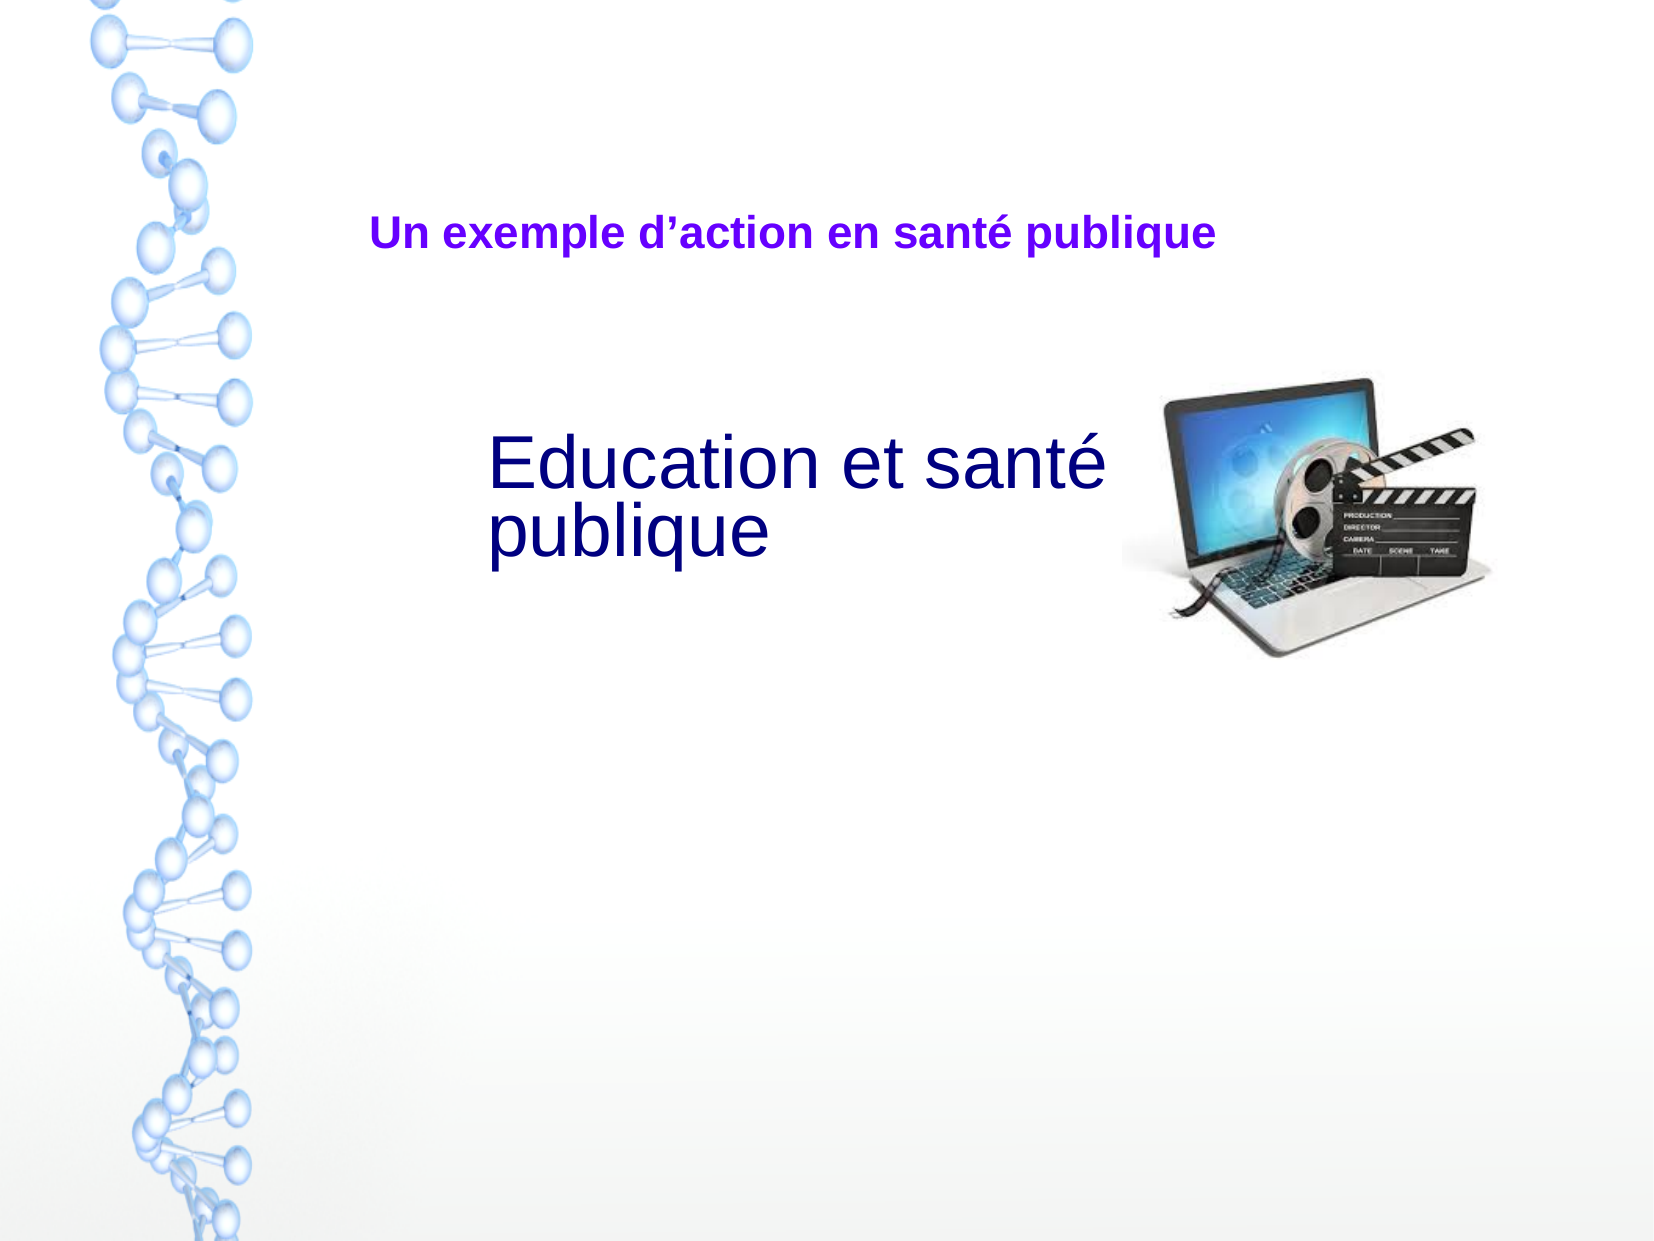

Un exemple d’action en santé publique
Education et santé publique